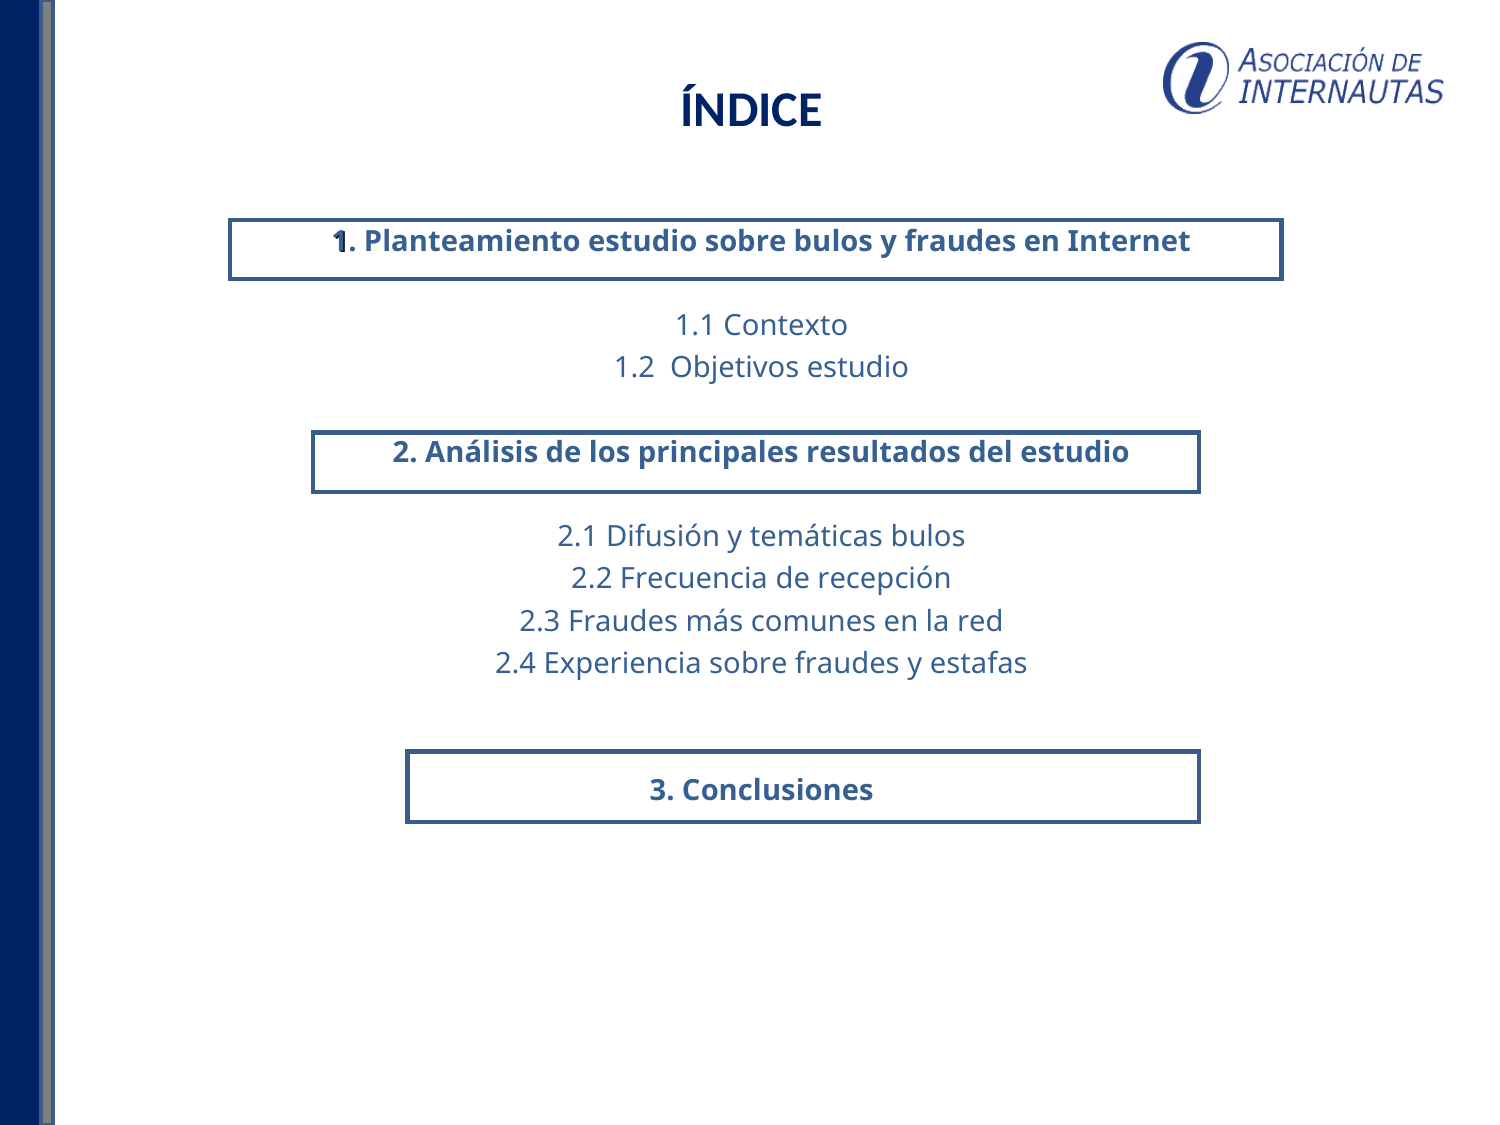

# ÍNDICE
1. Planteamiento estudio sobre bulos y fraudes en Internet
1.1 Contexto
1.2 Objetivos estudio
2. Análisis de los principales resultados del estudio
2.1 Difusión y temáticas bulos
2.2 Frecuencia de recepción
2.3 Fraudes más comunes en la red
2.4 Experiencia sobre fraudes y estafas
3. Conclusiones